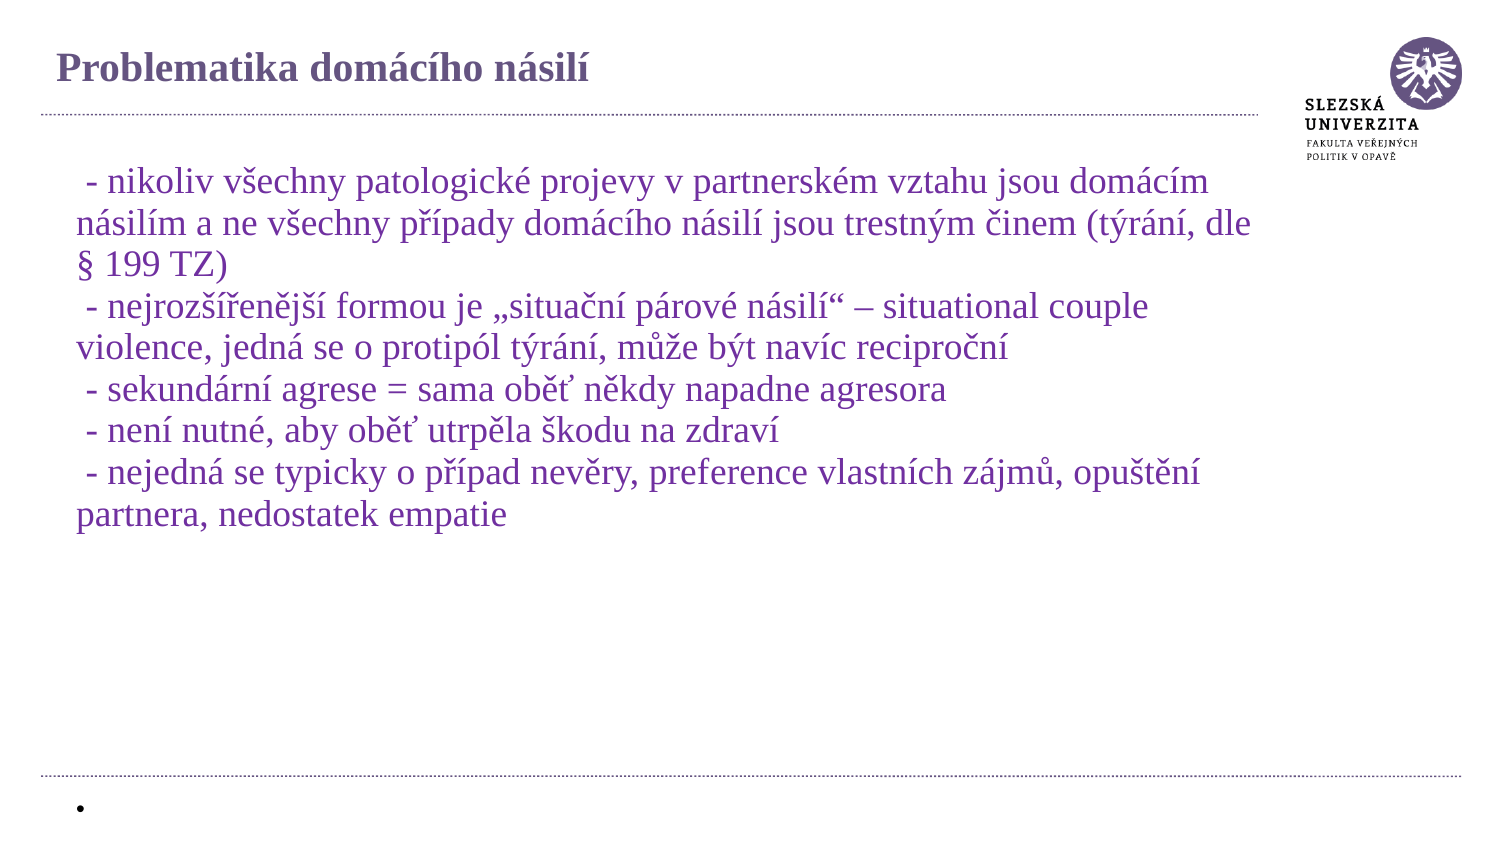

# Problematika domácího násilí
 - nikoliv všechny patologické projevy v partnerském vztahu jsou domácím násilím a ne všechny případy domácího násilí jsou trestným činem (týrání, dle § 199 TZ)
 - nejrozšířenější formou je „situační párové násilí“ – situational couple violence, jedná se o protipól týrání, může být navíc reciproční
 - sekundární agrese = sama oběť někdy napadne agresora
 - není nutné, aby oběť utrpěla škodu na zdraví
 - nejedná se typicky o případ nevěry, preference vlastních zájmů, opuštění partnera, nedostatek empatie